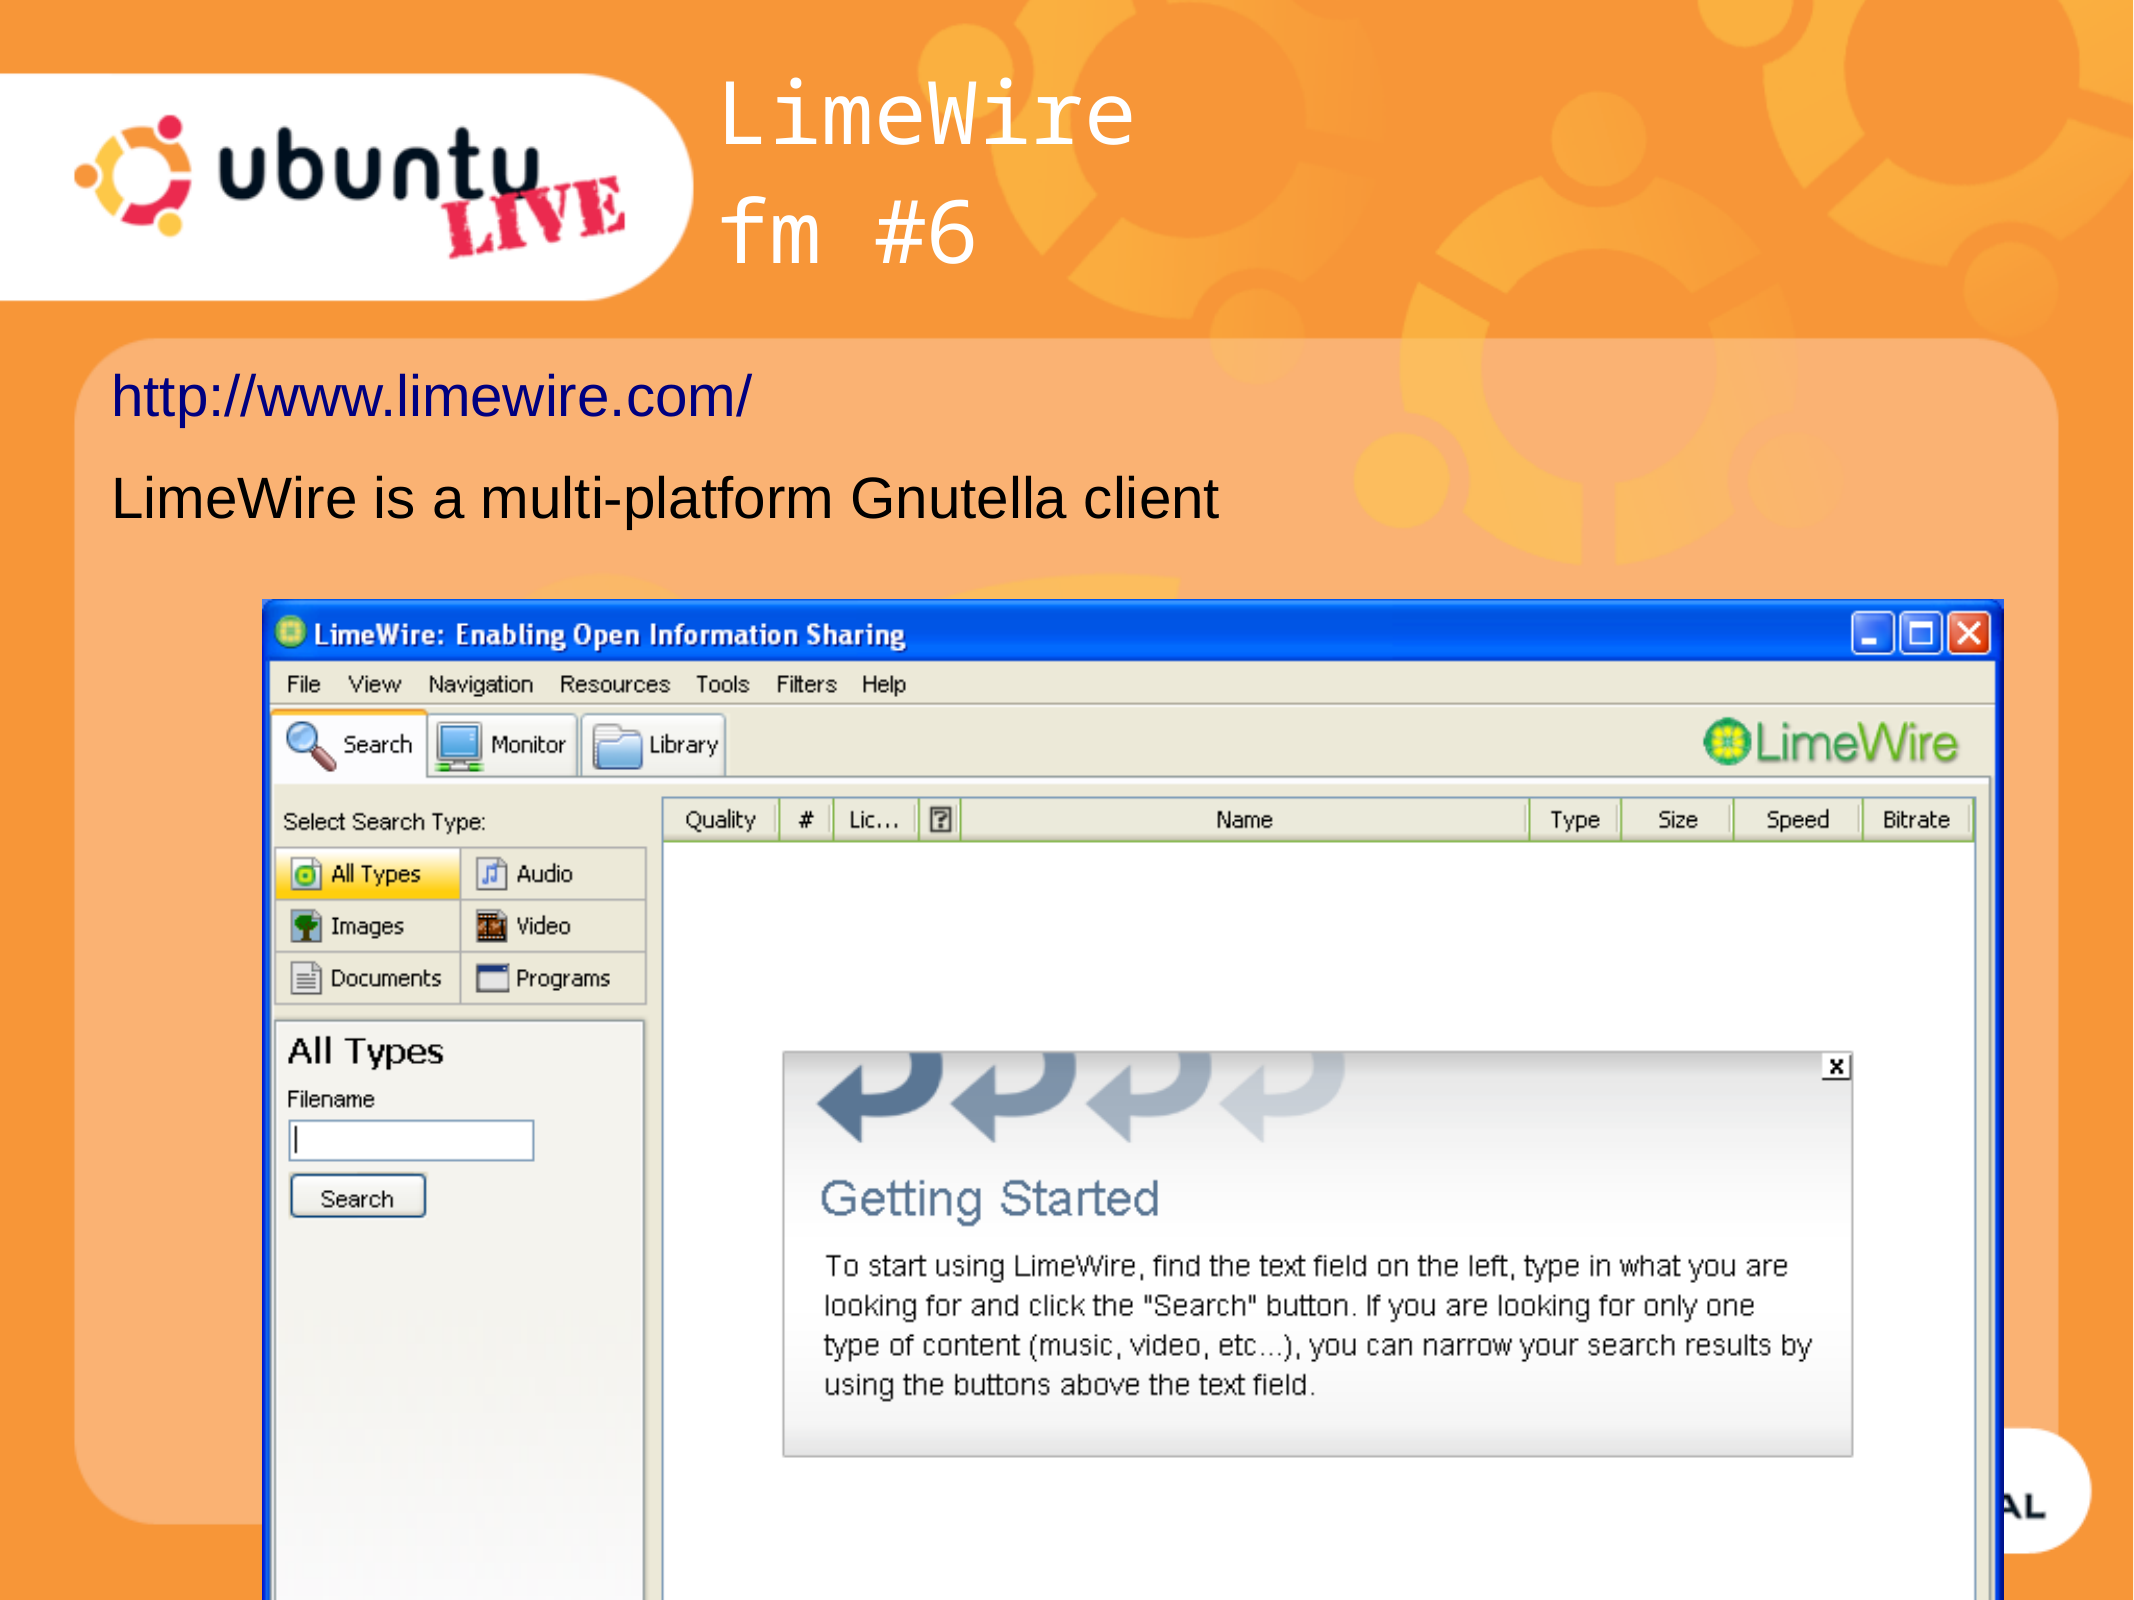

LimeWire
fm #6
# http://www.limewire.com/
LimeWire is a multi-platform Gnutella client